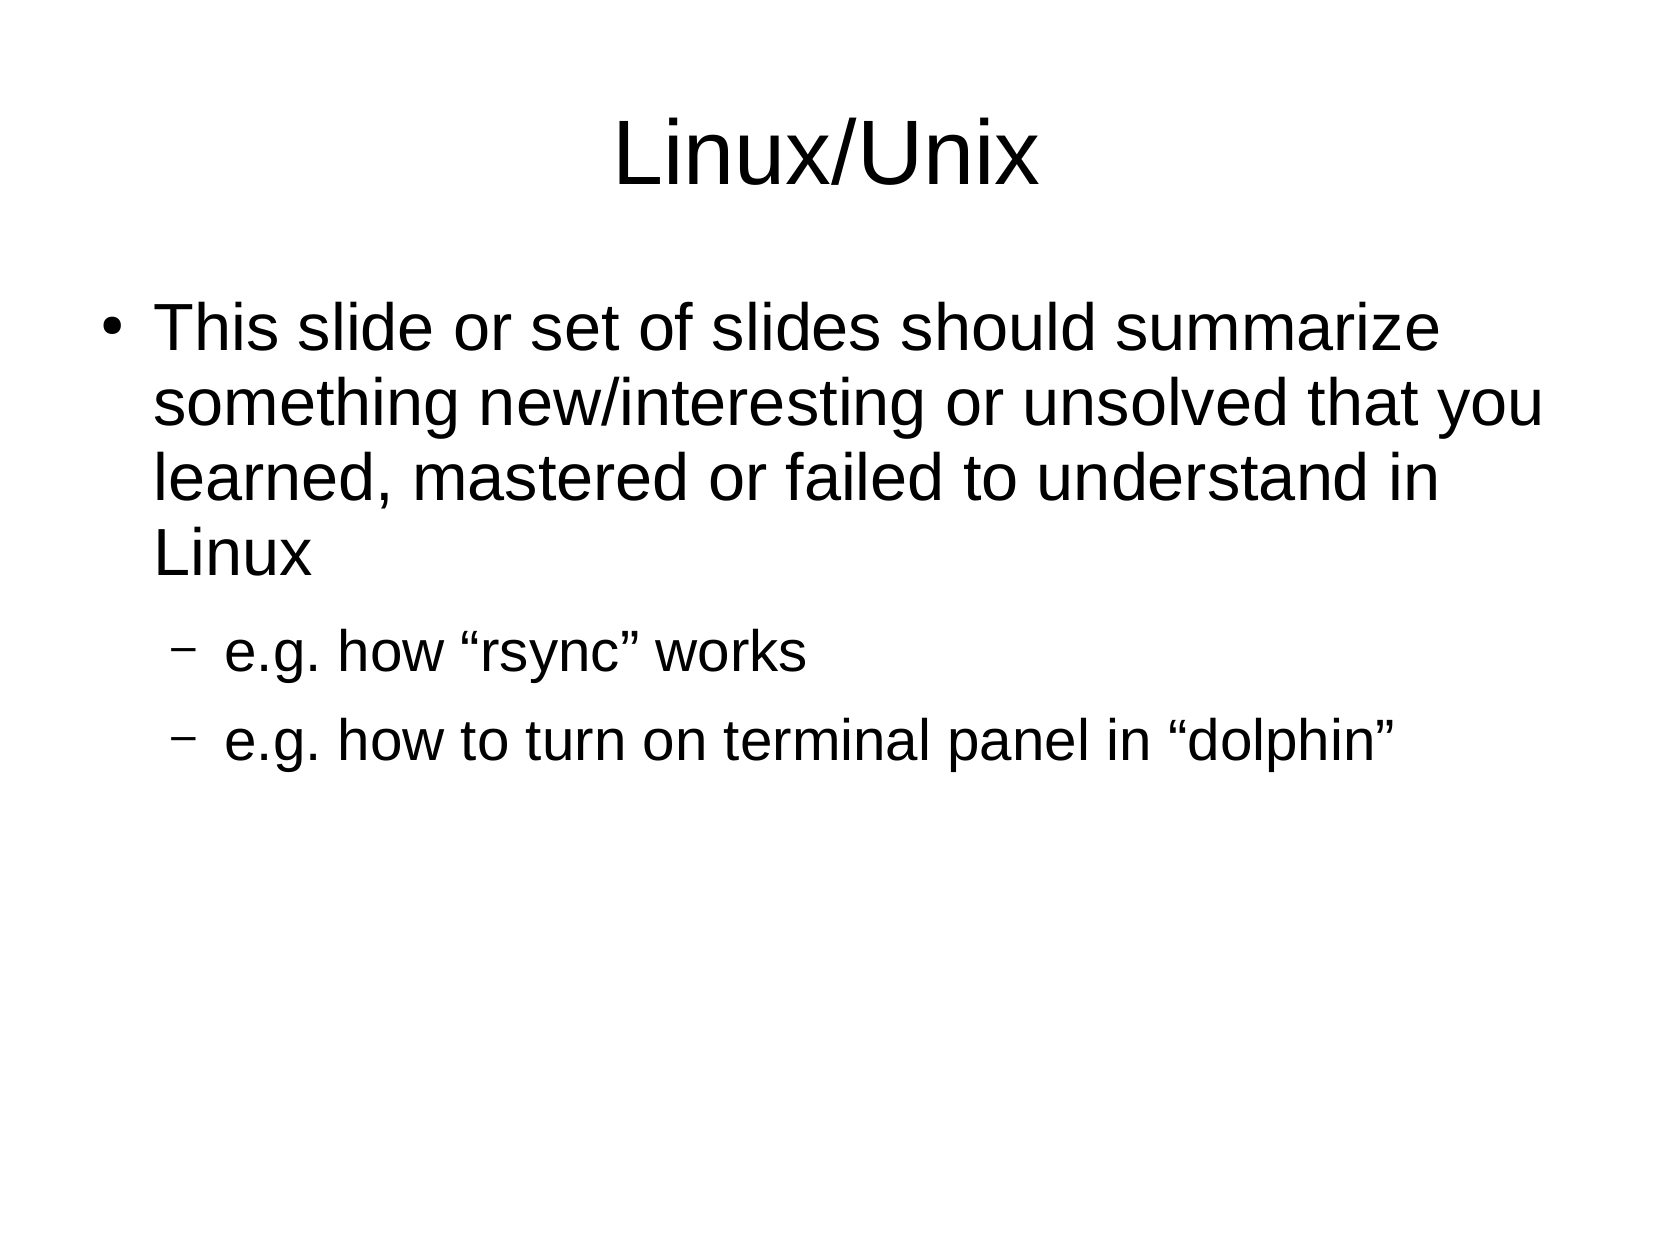

# Linux/Unix
This slide or set of slides should summarize something new/interesting or unsolved that you learned, mastered or failed to understand in Linux
e.g. how “rsync” works
e.g. how to turn on terminal panel in “dolphin”